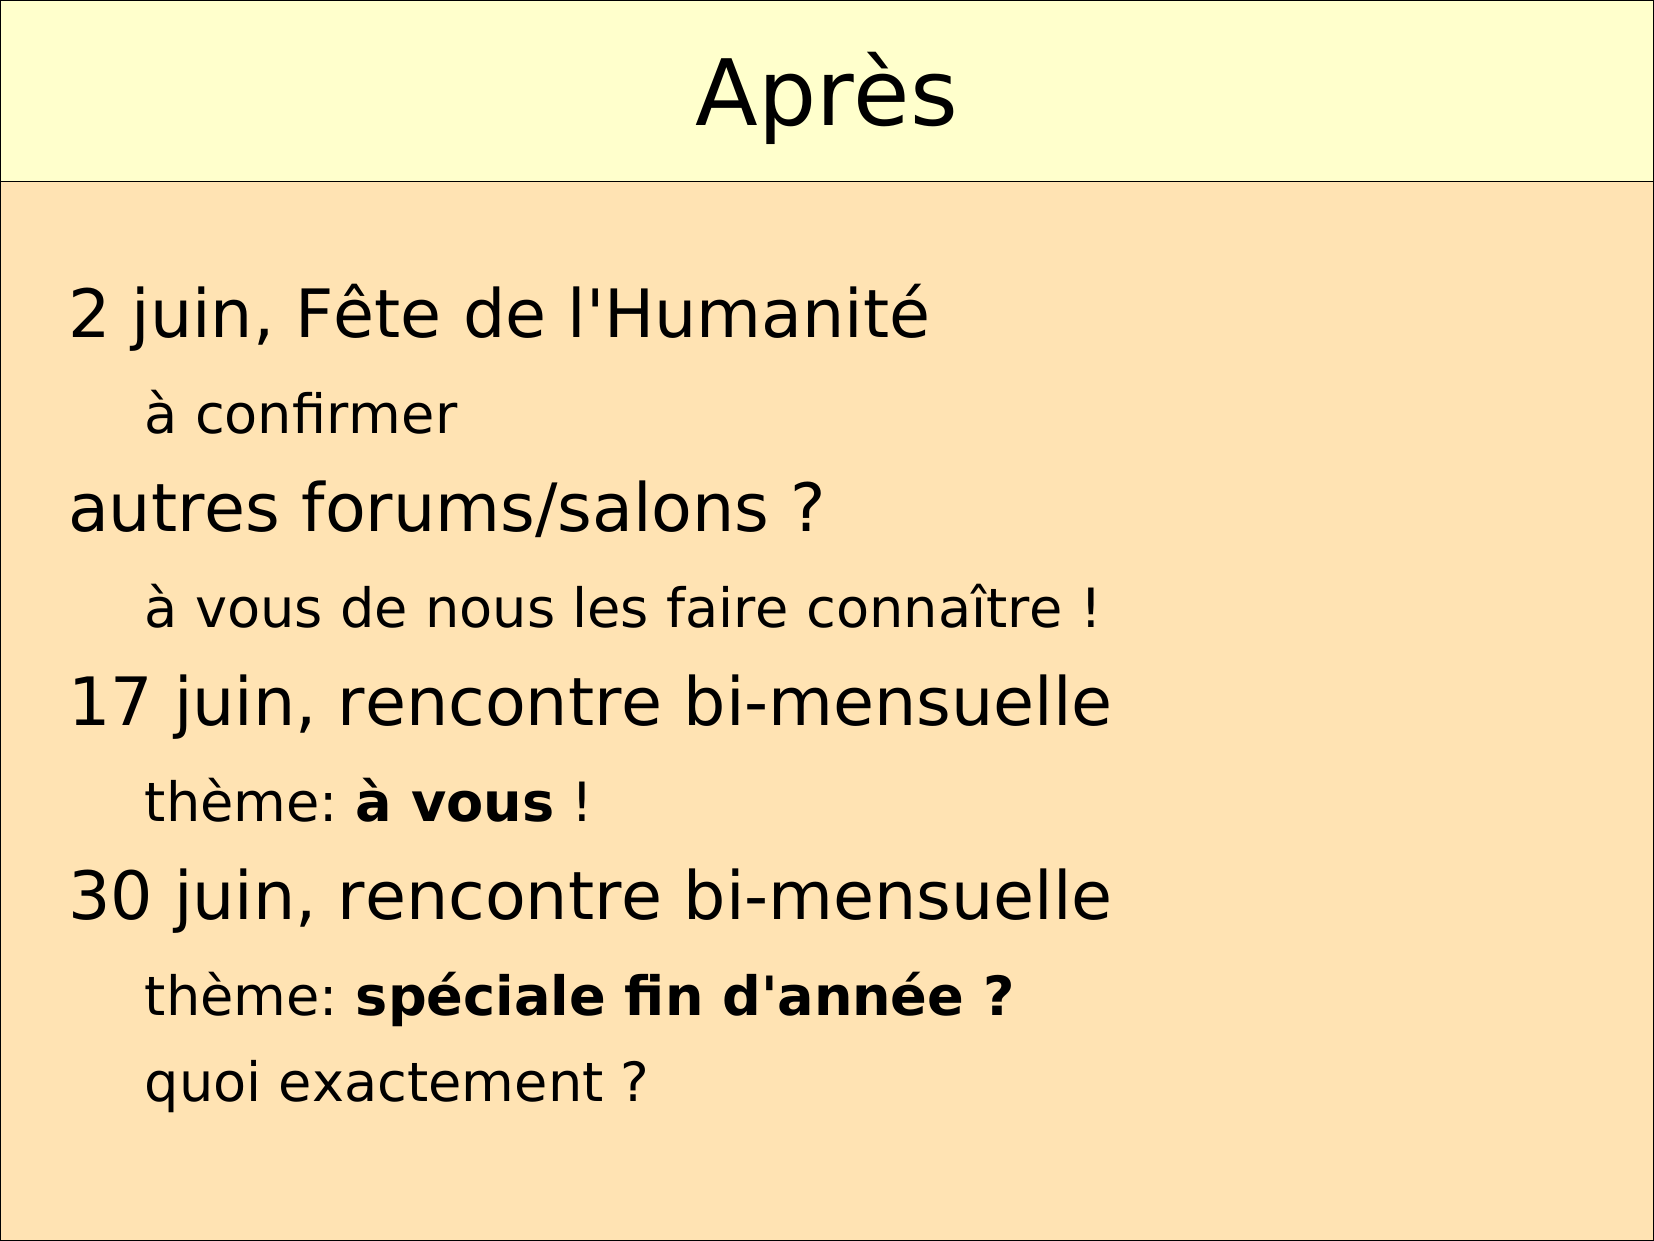

# Après
2 juin, Fête de l'Humanité
à confirmer
autres forums/salons ?
à vous de nous les faire connaître !
17 juin, rencontre bi-mensuelle
thème: à vous !
30 juin, rencontre bi-mensuelle
thème: spéciale fin d'année ?
quoi exactement ?